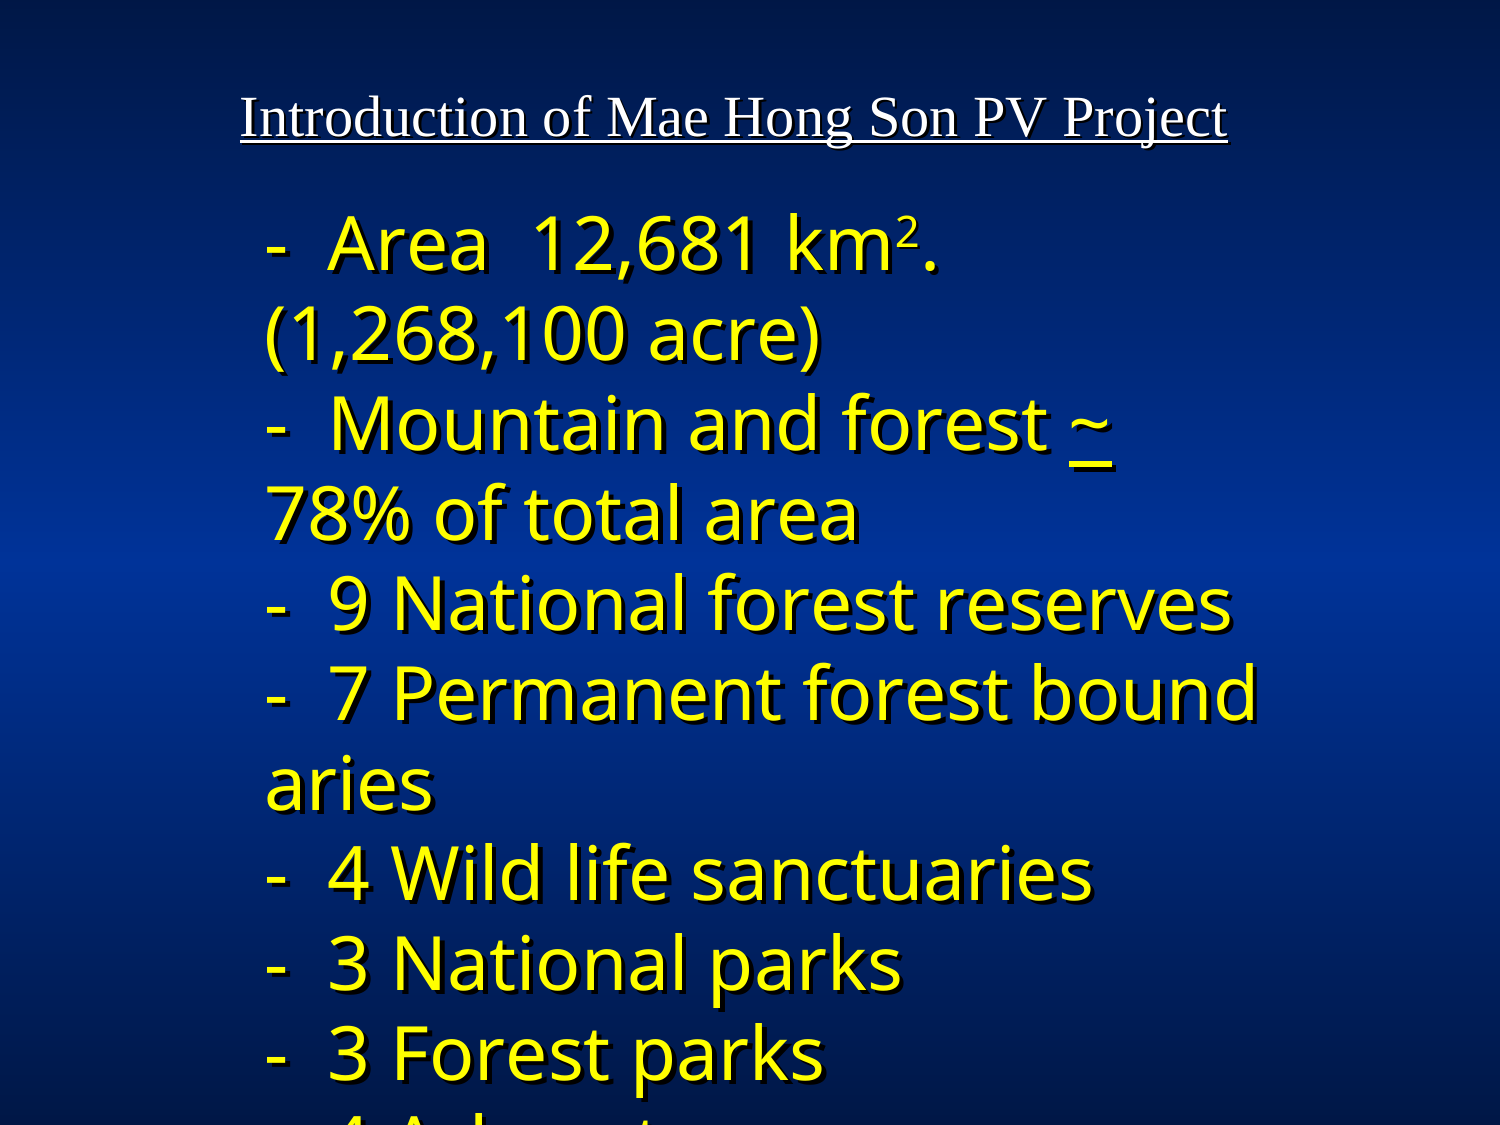

Introduction of Mae Hong Son PV Project
- Area 12,681 km2. (1,268,100 acre)
- Mountain and forest ~ 78% of total area
- 9 National forest reserves
- 7 Permanent forest boundaries
- 4 Wild life sanctuaries
- 3 National parks
- 3 Forest parks
- 4 Arboretums
- Population 230,000 (in 1997)